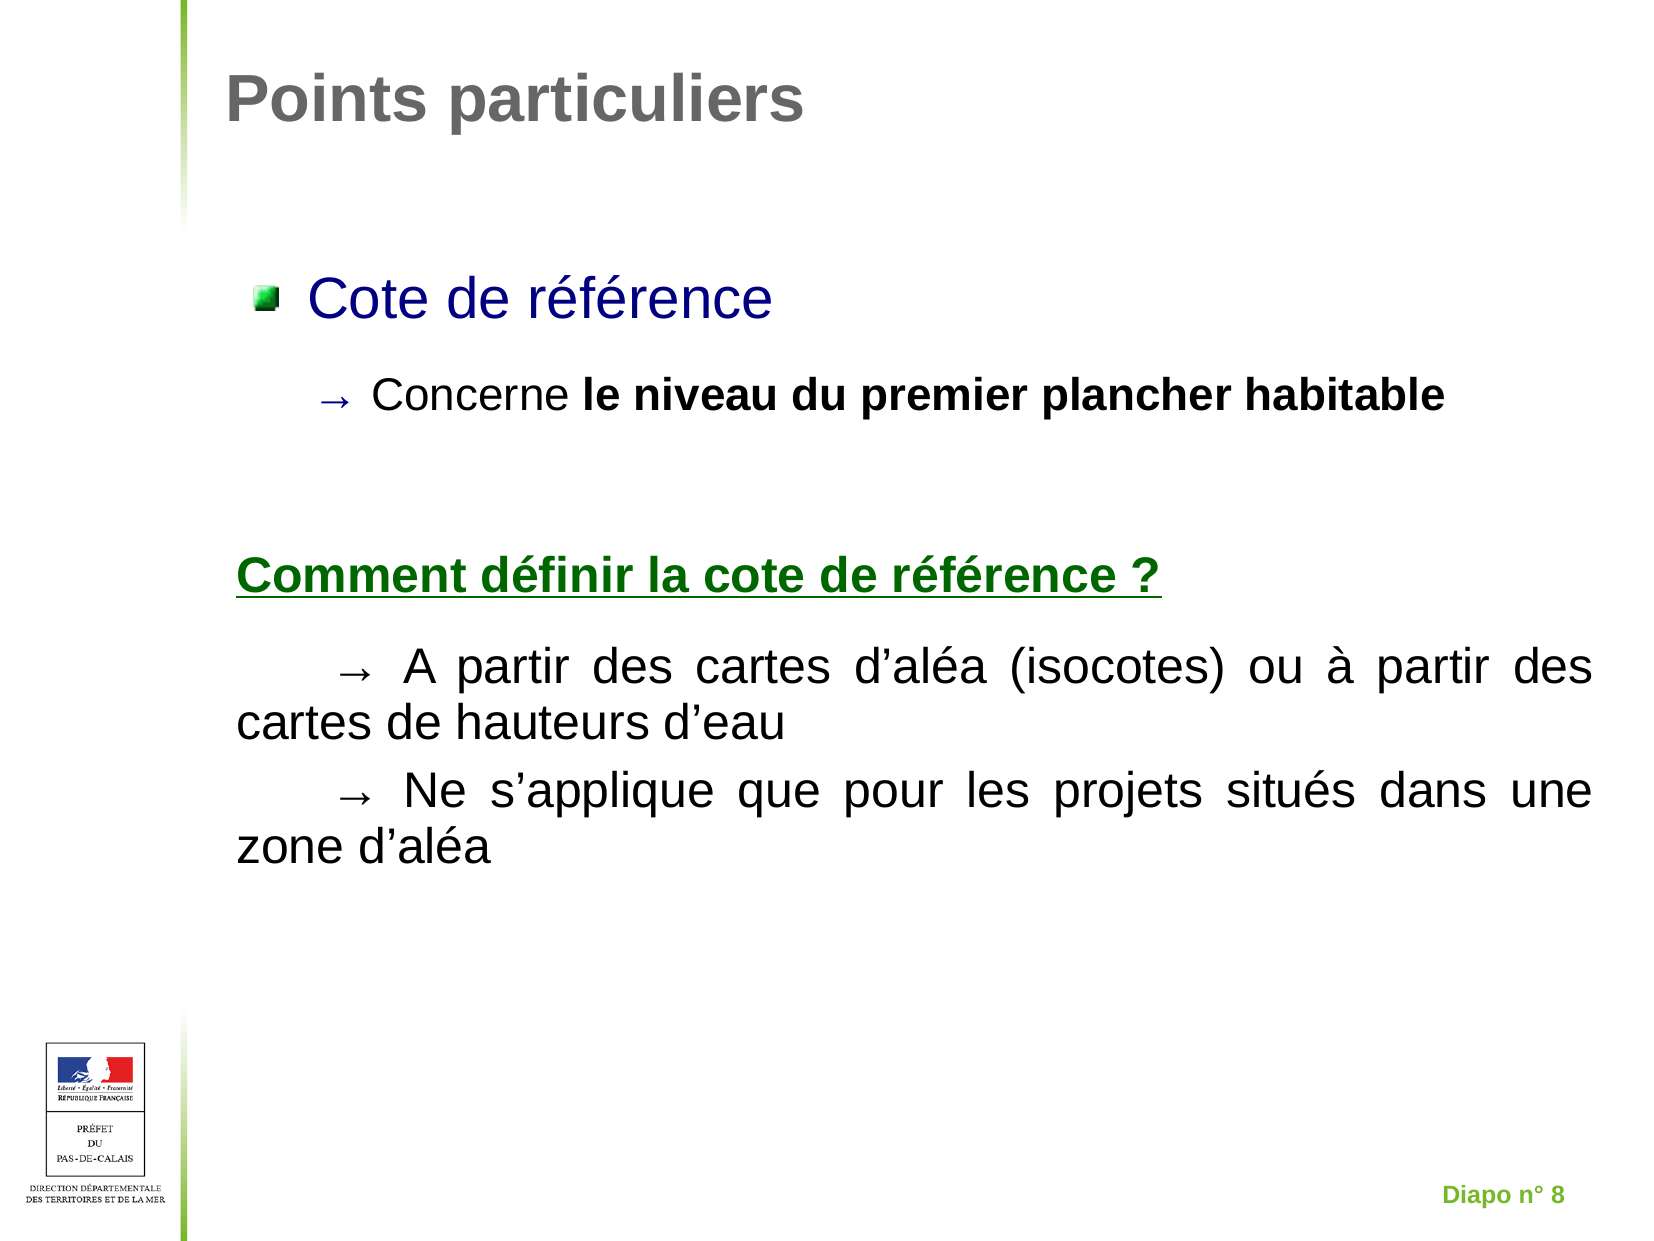

# Points particuliers
Cote de référence
→ Concerne le niveau du premier plancher habitable
Comment définir la cote de référence ?
→ A partir des cartes d’aléa (isocotes) ou à partir des cartes de hauteurs d’eau
→ Ne s’applique que pour les projets situés dans une zone d’aléa
8